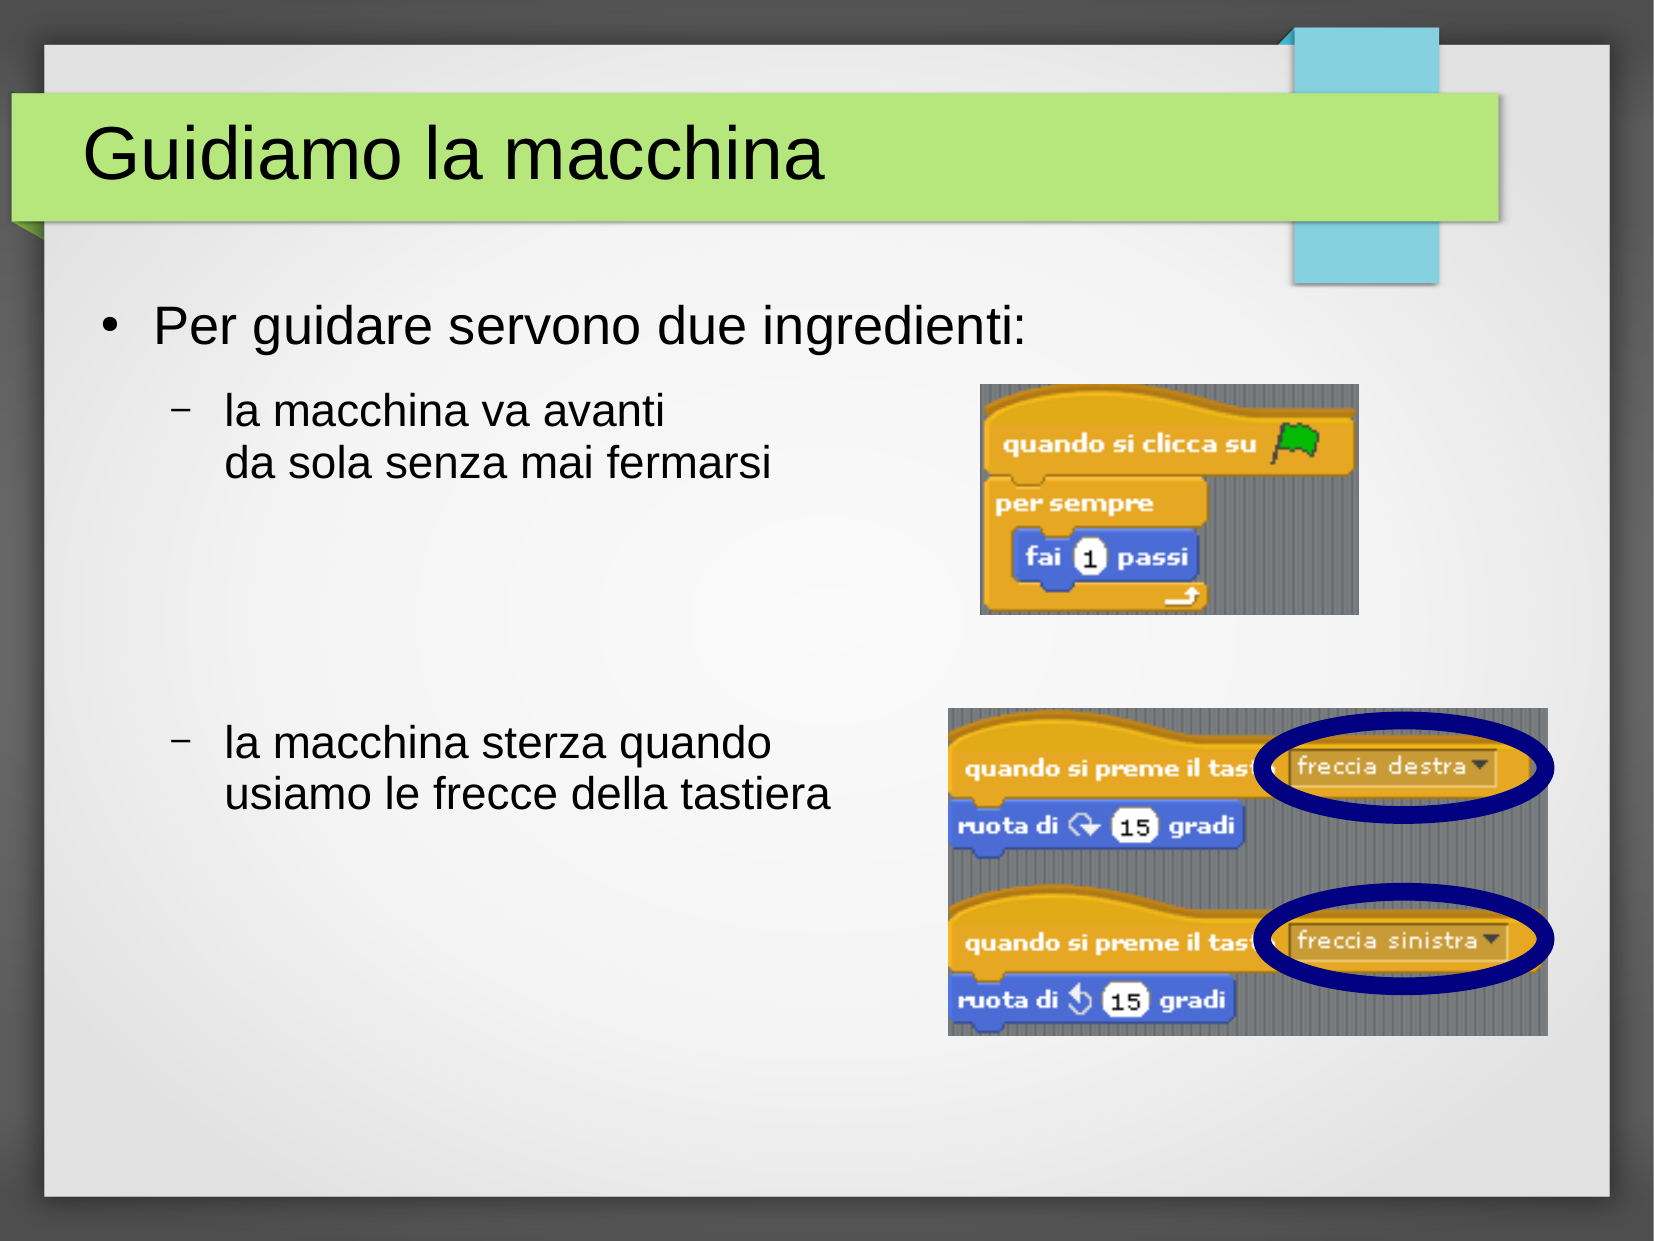

# Guidiamo la macchina
Per guidare servono due ingredienti:
la macchina va avanti
da sola senza mai fermarsi
la macchina sterza quando
usiamo le frecce della tastiera